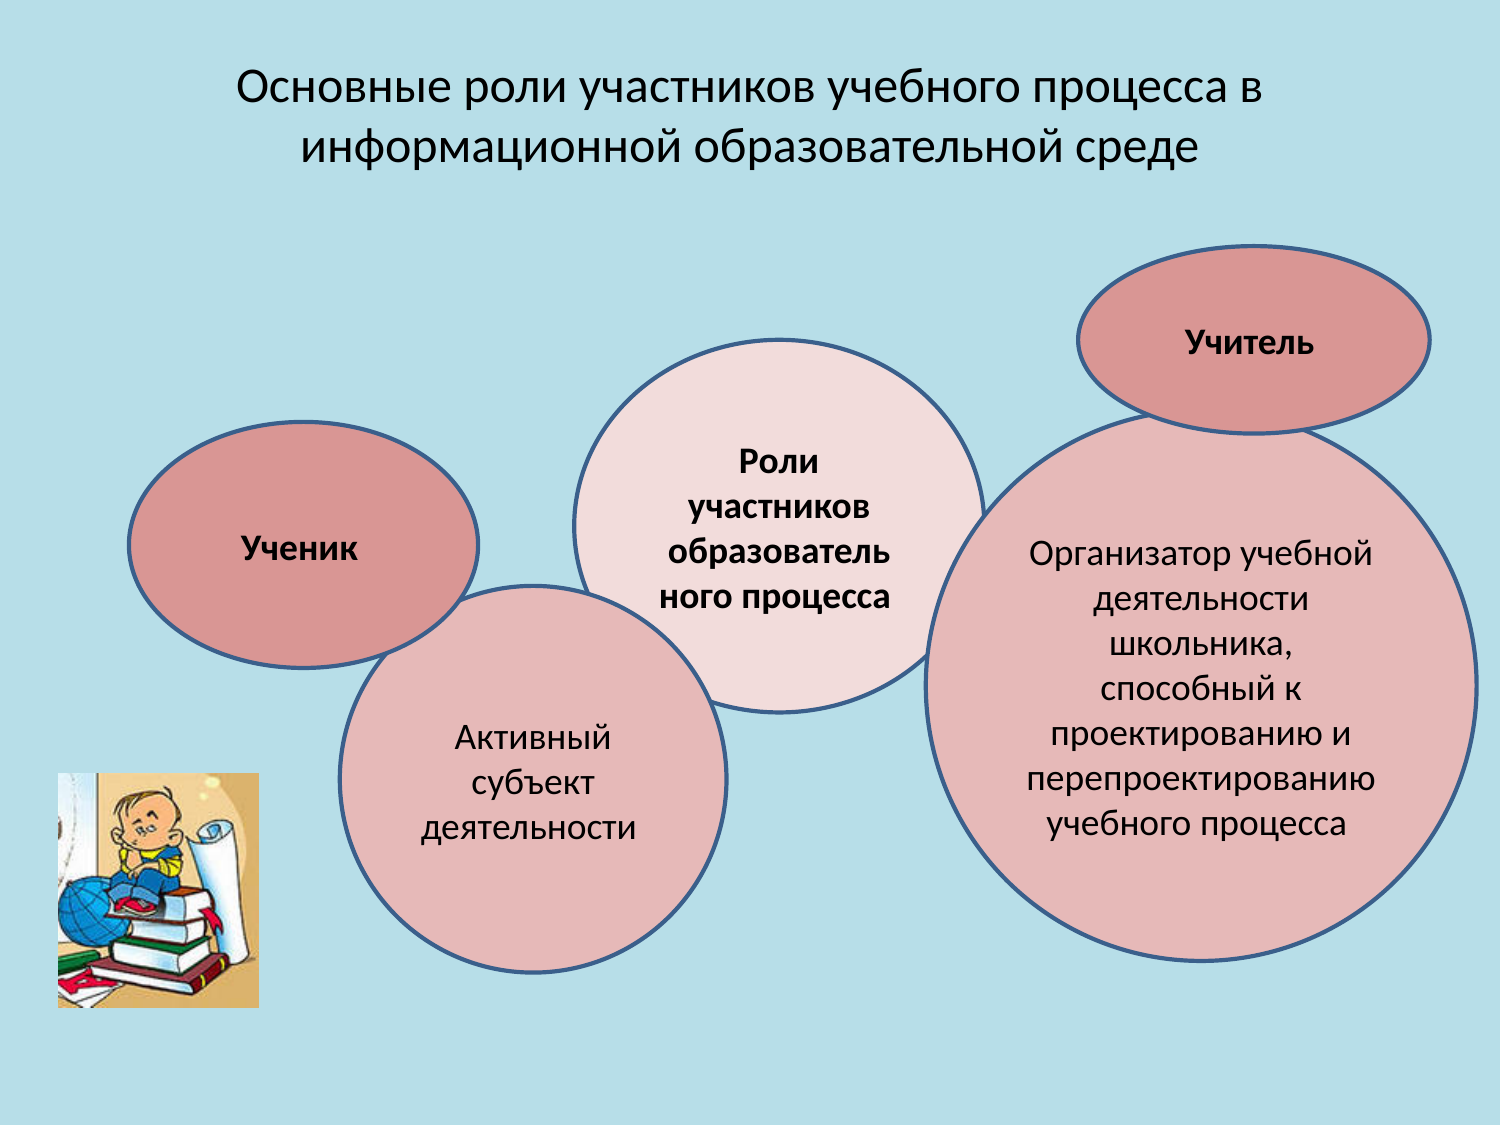

# Основные роли участников учебного процесса в информационной образовательной среде
Учитель
Роли участников образователь
ного процесса
Организатор учебной деятельности школьника, способный к проектированию и перепроектированию учебного процесса
Ученик
Активный субъект деятельности